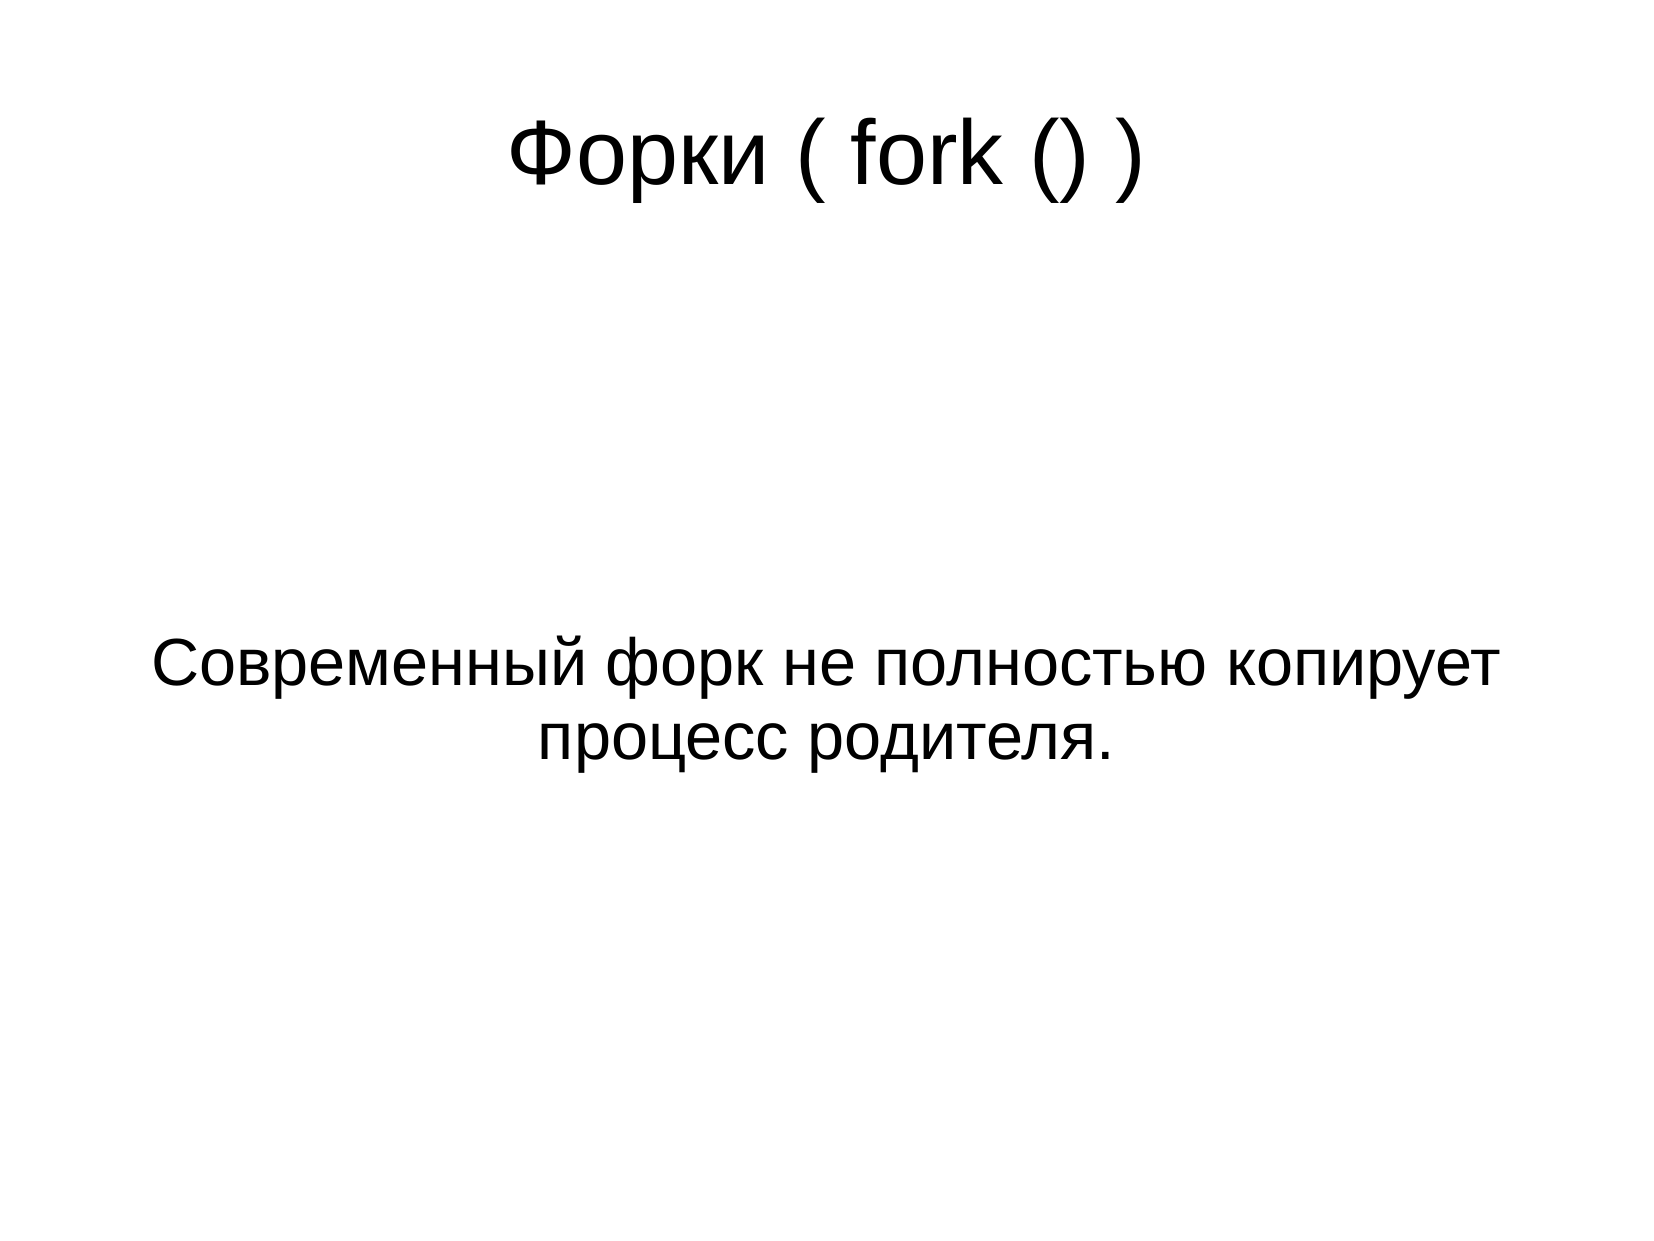

# Форки ( fork () )
Современный форк не полностью копирует процесс родителя.